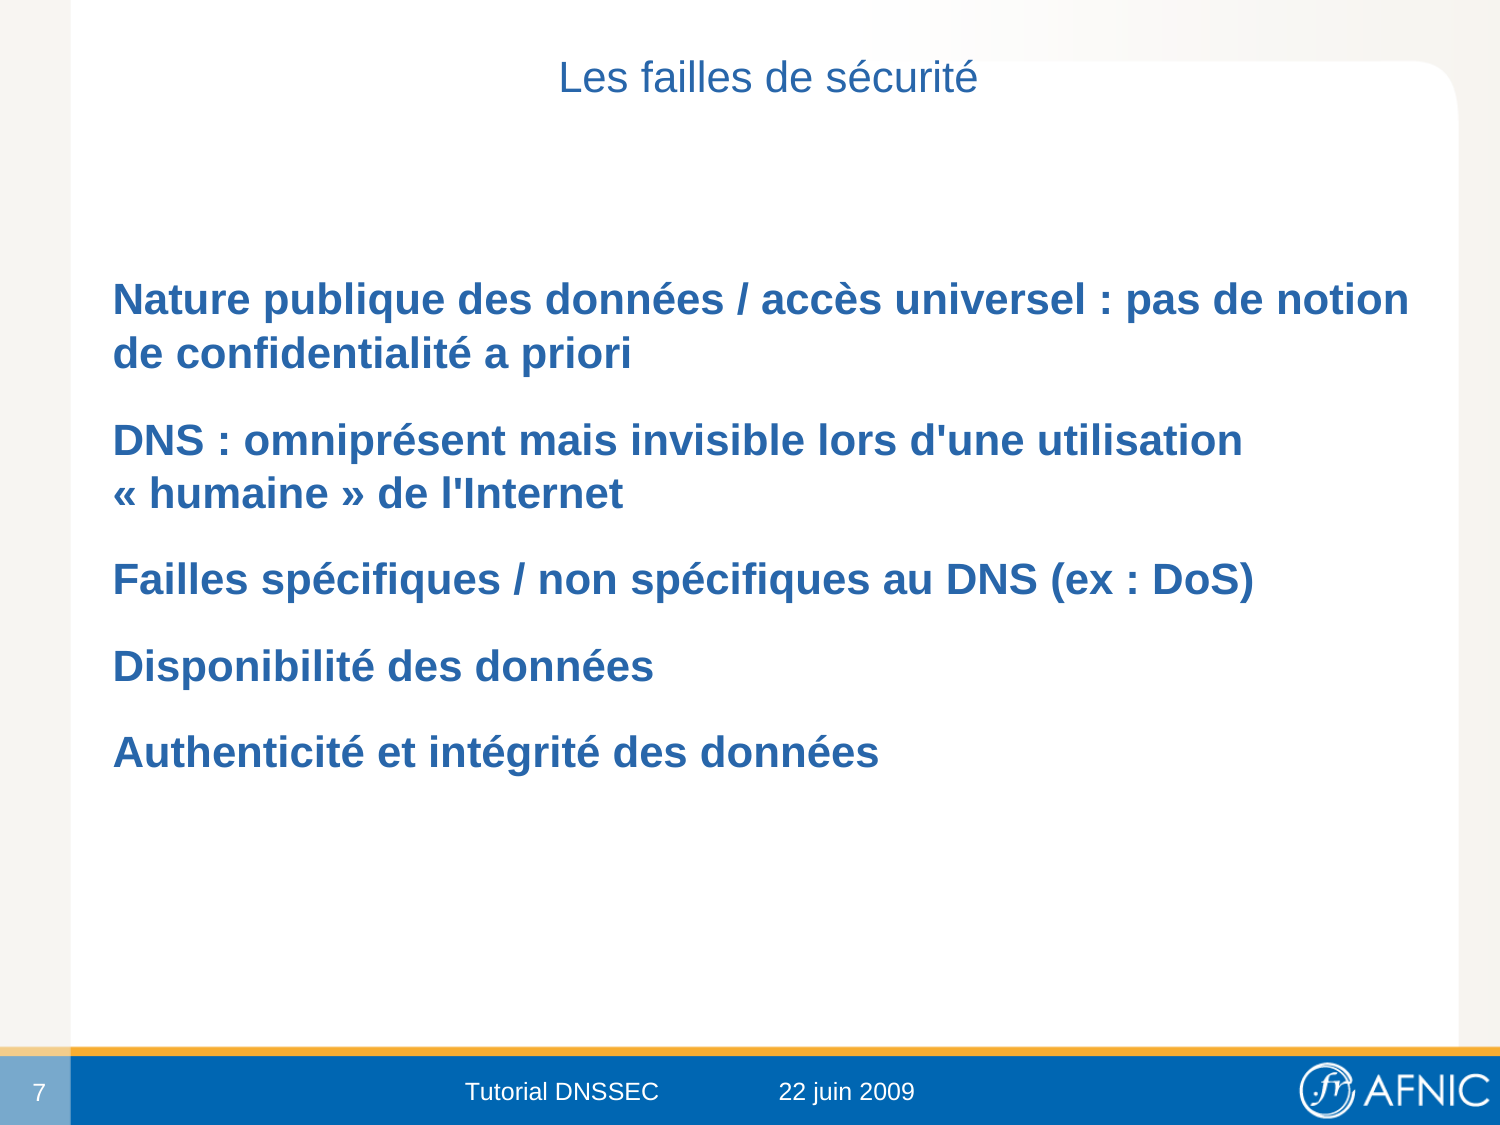

# Les failles de sécurité
Nature publique des données / accès universel : pas de notion de confidentialité a priori
DNS : omniprésent mais invisible lors d'une utilisation « humaine » de l'Internet
Failles spécifiques / non spécifiques au DNS (ex : DoS)
Disponibilité des données
Authenticité et intégrité des données